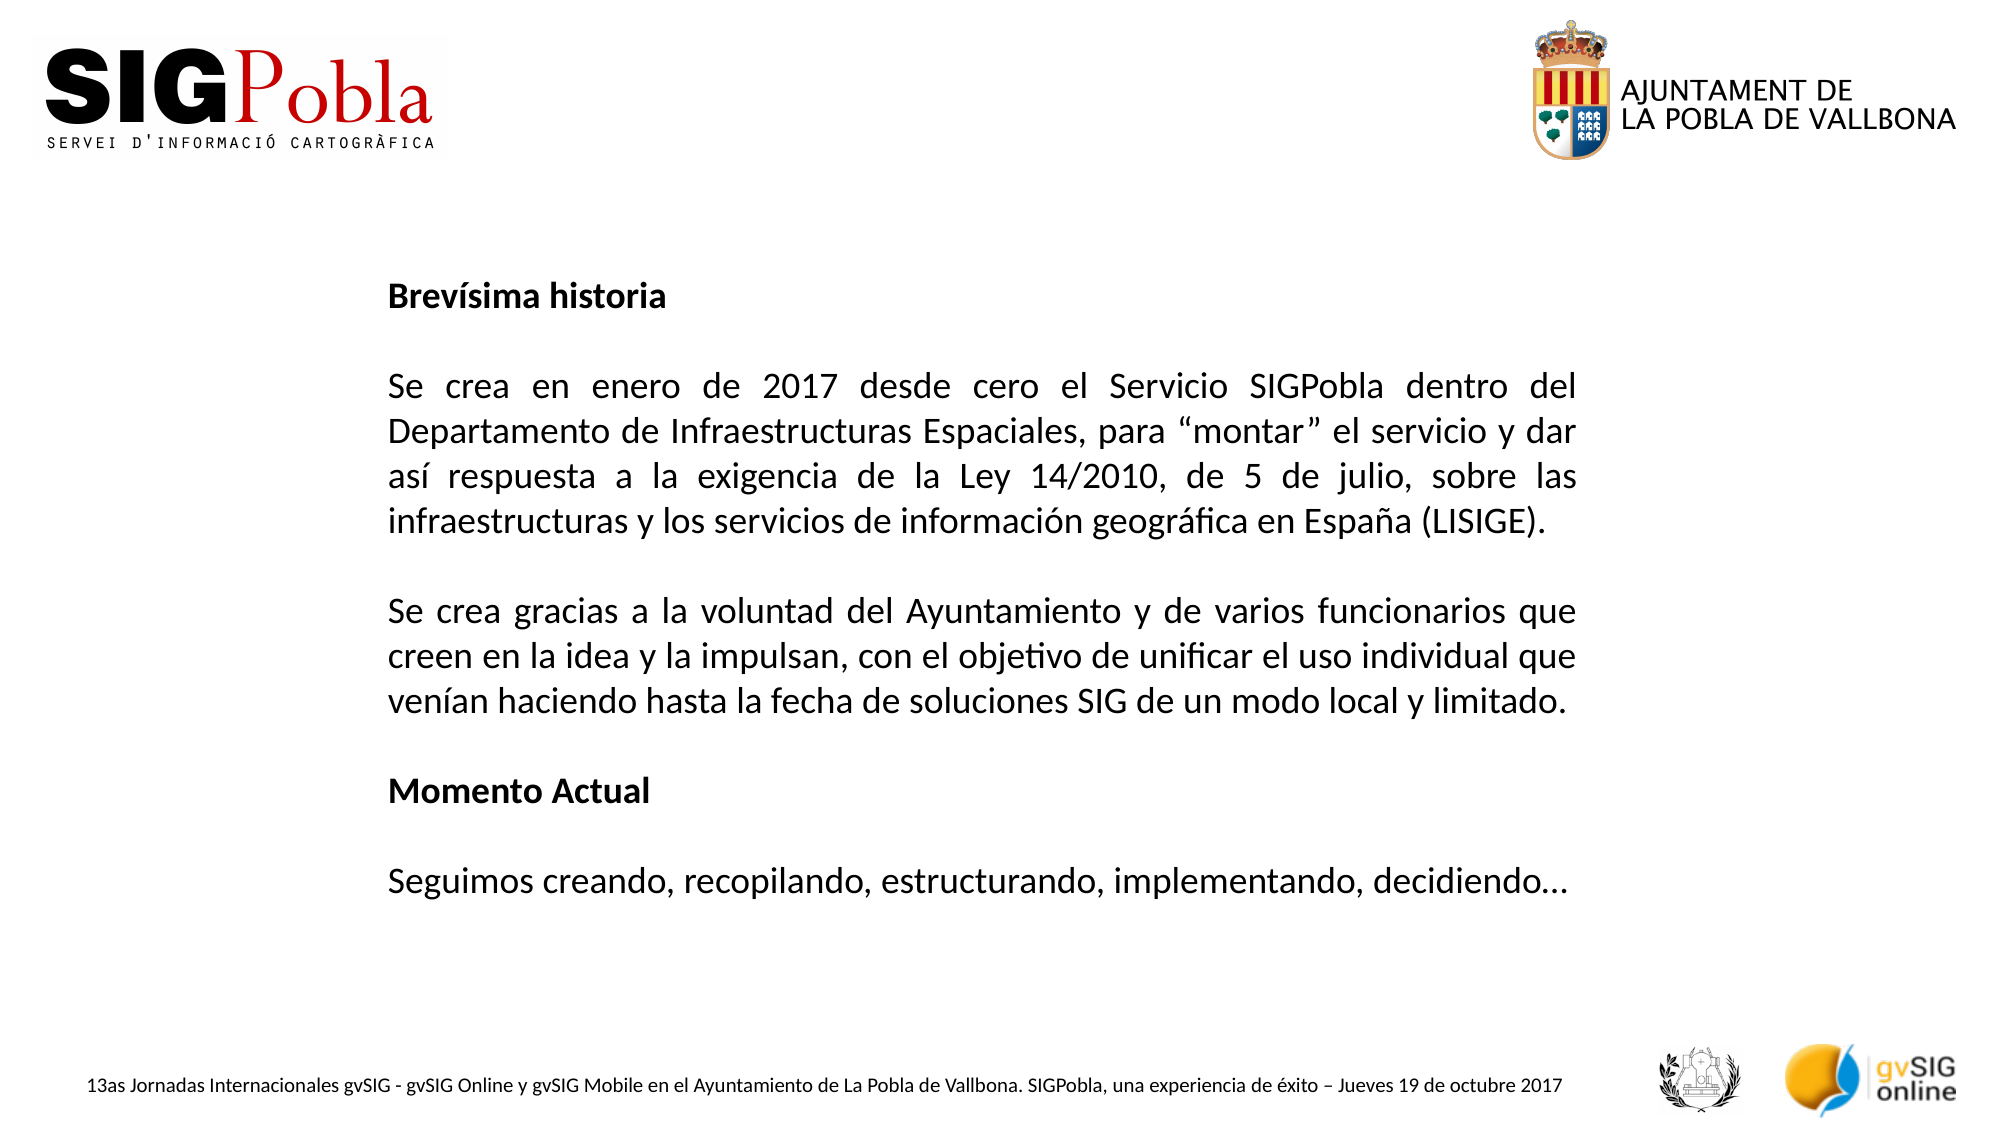

Brevísima historia
Se crea en enero de 2017 desde cero el Servicio SIGPobla dentro del Departamento de Infraestructuras Espaciales, para “montar” el servicio y dar así respuesta a la exigencia de la Ley 14/2010, de 5 de julio, sobre las infraestructuras y los servicios de información geográfica en España (LISIGE).
Se crea gracias a la voluntad del Ayuntamiento y de varios funcionarios que creen en la idea y la impulsan, con el objetivo de unificar el uso individual que venían haciendo hasta la fecha de soluciones SIG de un modo local y limitado.
Momento Actual
Seguimos creando, recopilando, estructurando, implementando, decidiendo…
13as Jornadas Internacionales gvSIG - gvSIG Online y gvSIG Mobile en el Ayuntamiento de La Pobla de Vallbona. SIGPobla, una experiencia de éxito – Jueves 19 de octubre 2017